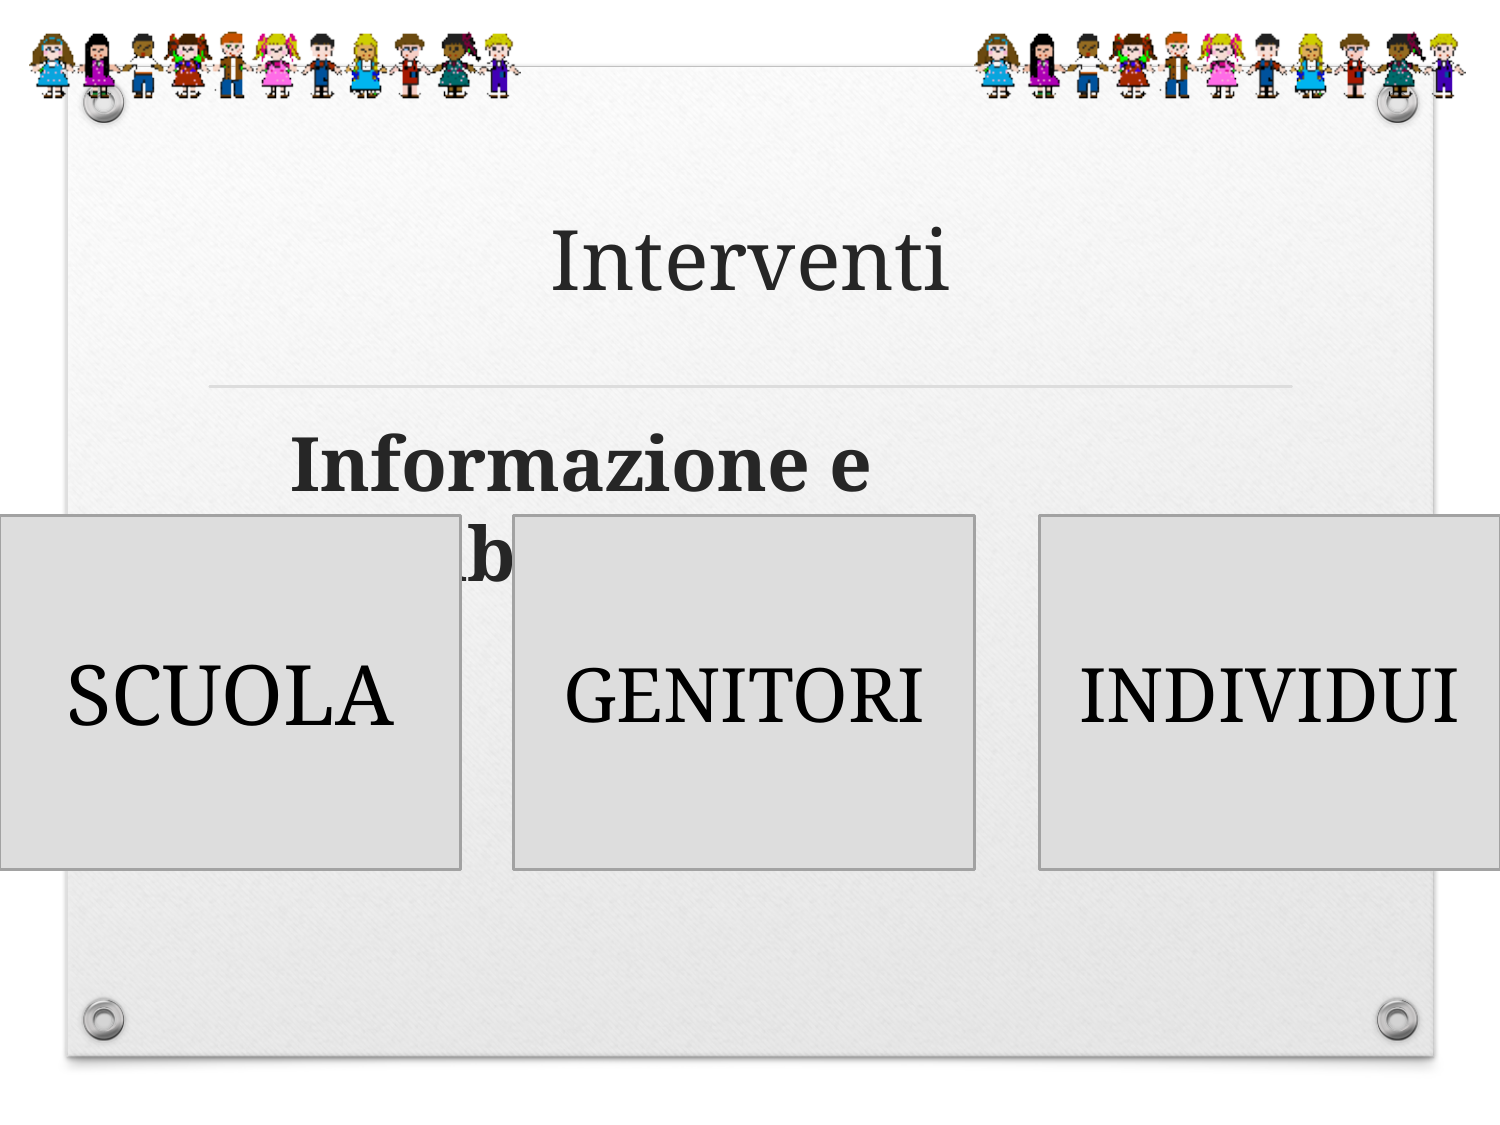

# Interventi
Informazione e Sensibilizzazione
SCUOLA
GENITORI
INDIVIDUI